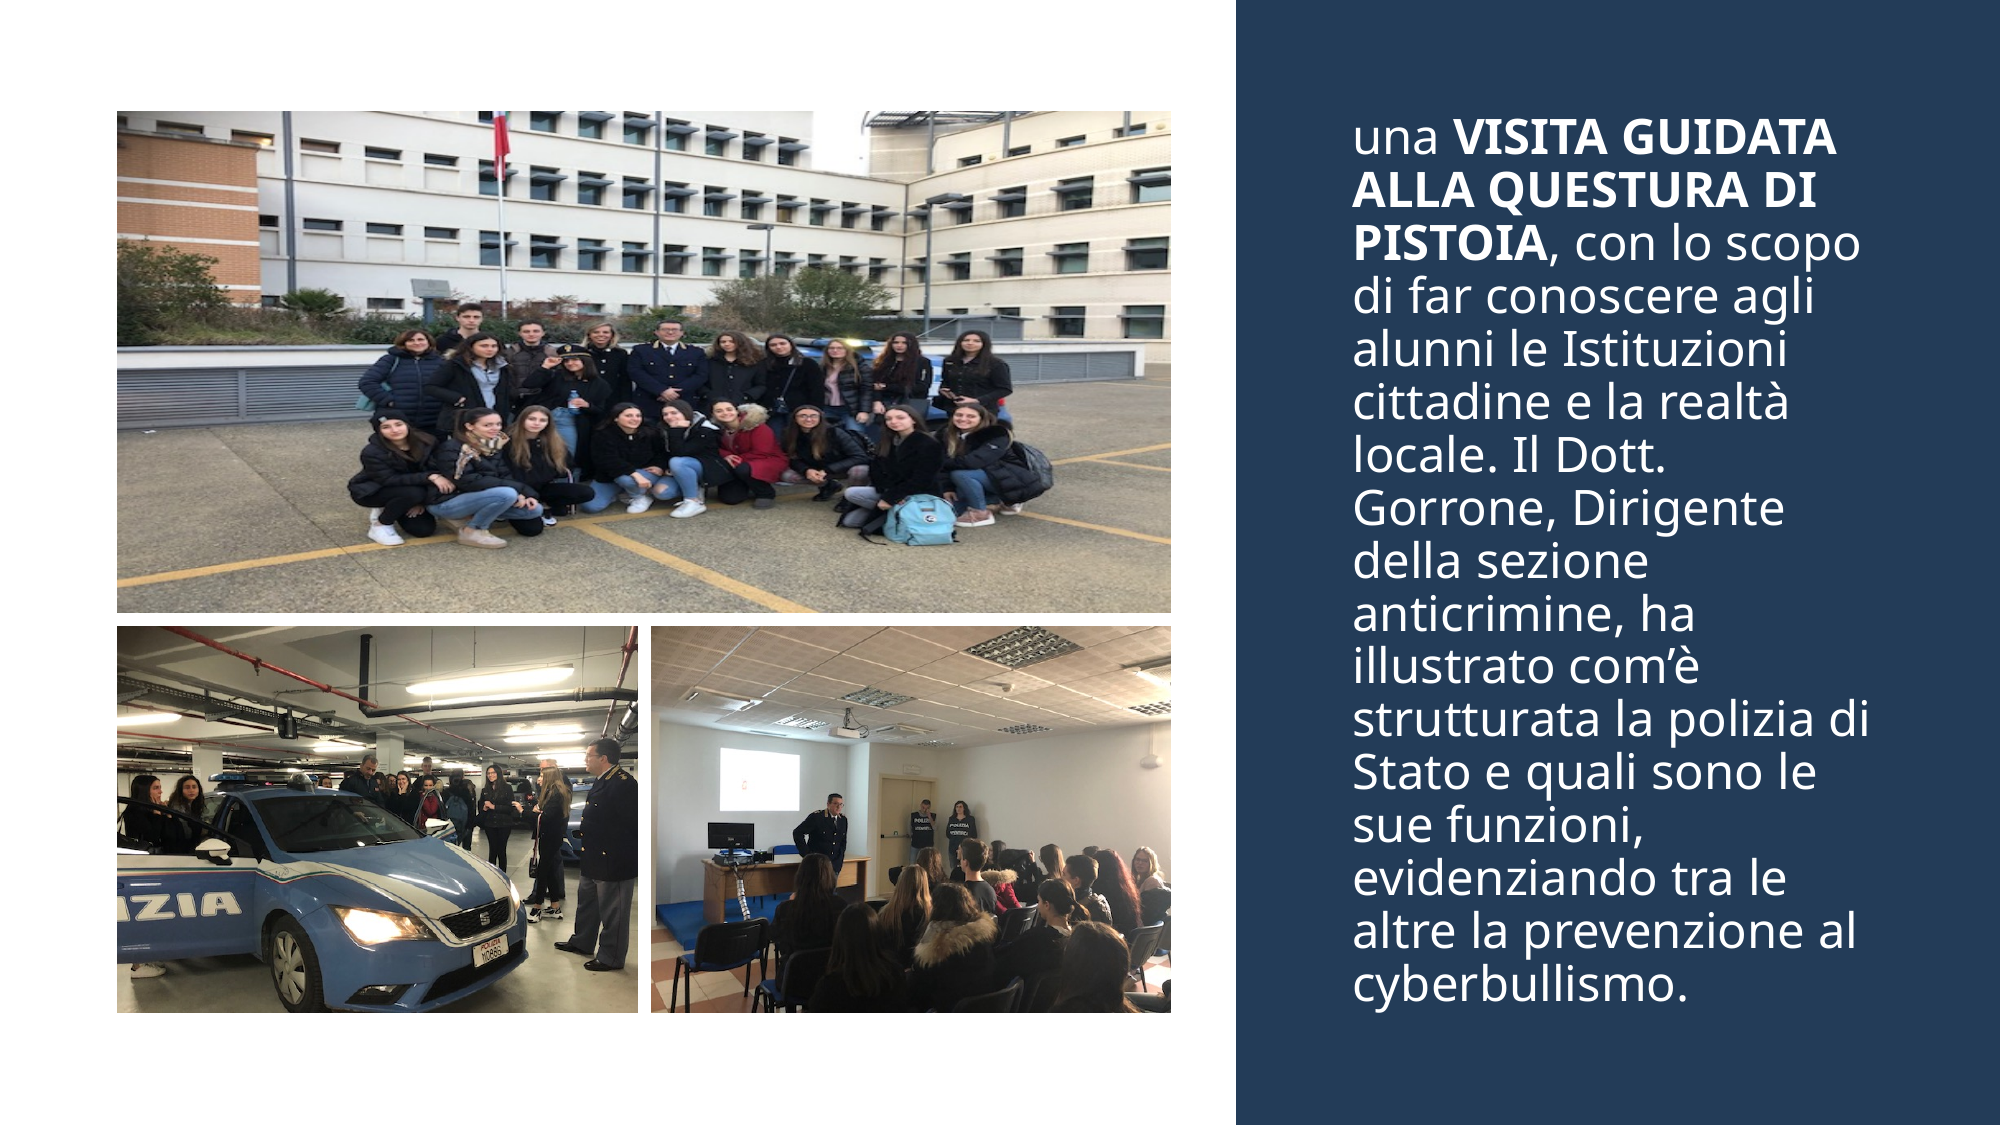

# una VISITA GUIDATA ALLA QUESTURA DI PISTOIA, con lo scopo di far conoscere agli alunni le Istituzioni cittadine e la realtà locale. Il Dott. Gorrone, Dirigente della sezione anticrimine, ha illustrato com’è strutturata la polizia di Stato e quali sono le sue funzioni, evidenziando tra le altre la prevenzione al cyberbullismo.